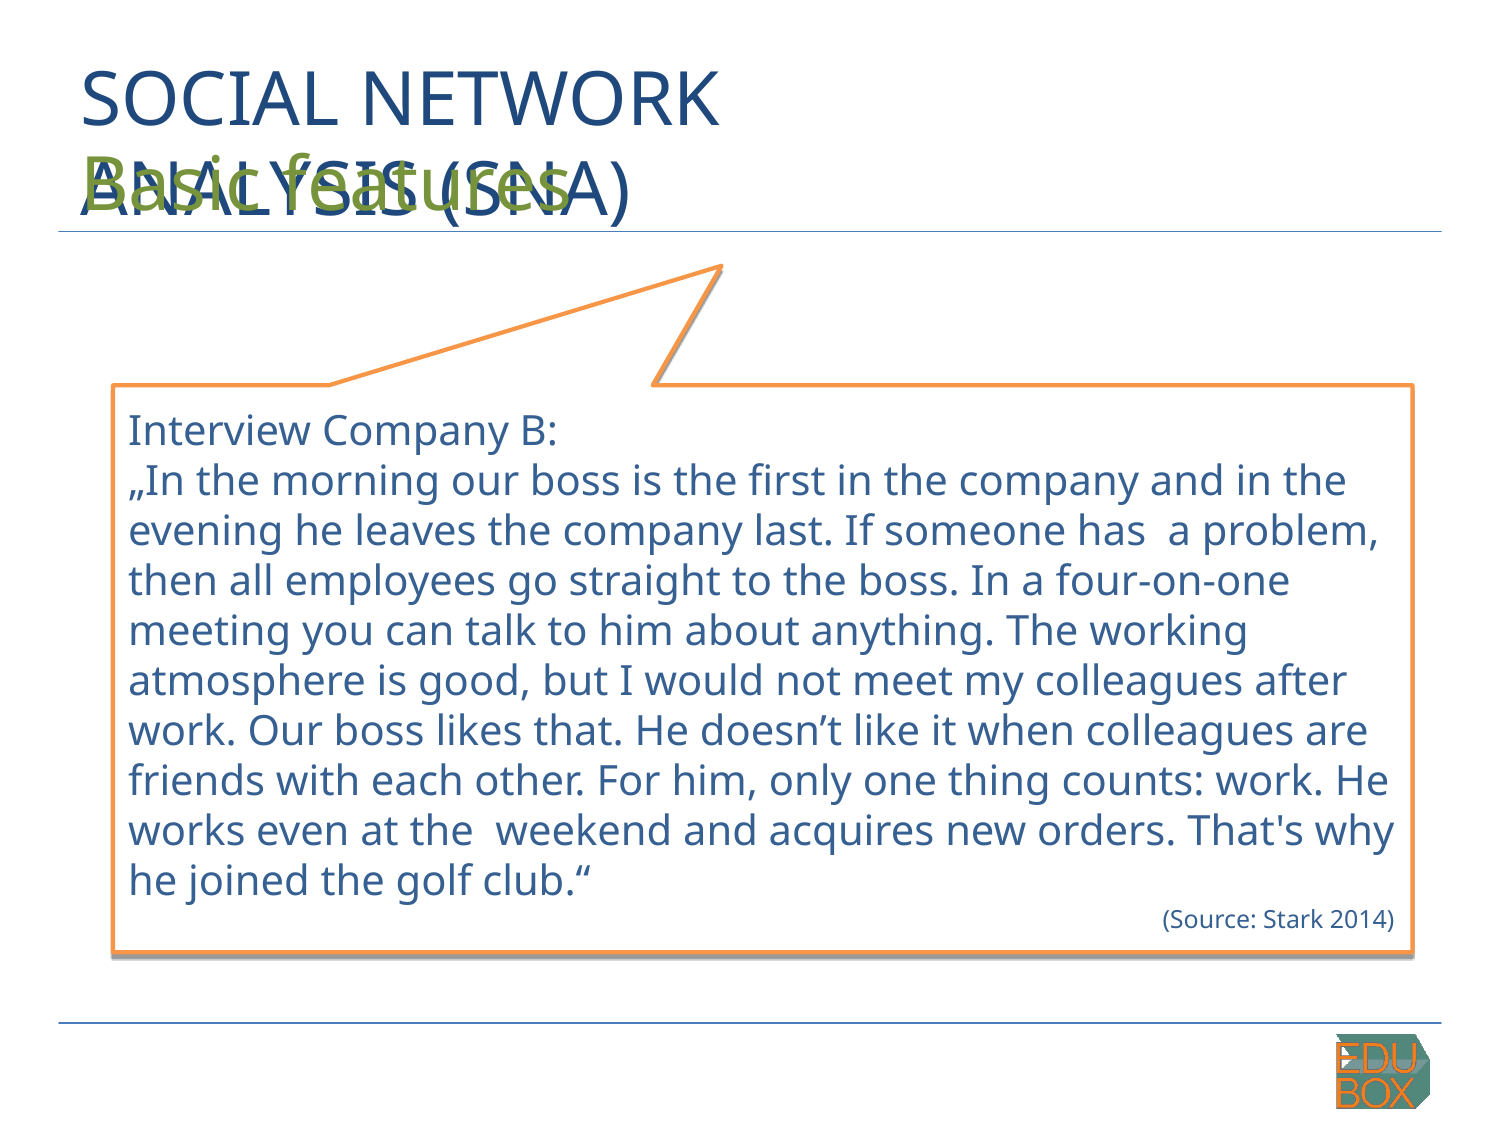

# SOCIAL NETWORK ANALYSIS (SNA)
Basic features
Interview Company B:
„In the morning our boss is the first in the company and in the evening he leaves the company last. If someone has a problem, then all employees go straight to the boss. In a four-on-one meeting you can talk to him about anything. The working atmosphere is good, but I would not meet my colleagues after work. Our boss likes that. He doesn’t like it when colleagues are friends with each other. For him, only one thing counts: work. He works even at the weekend and acquires new orders. That's why he joined the golf club.“
(Source: Stark 2014)